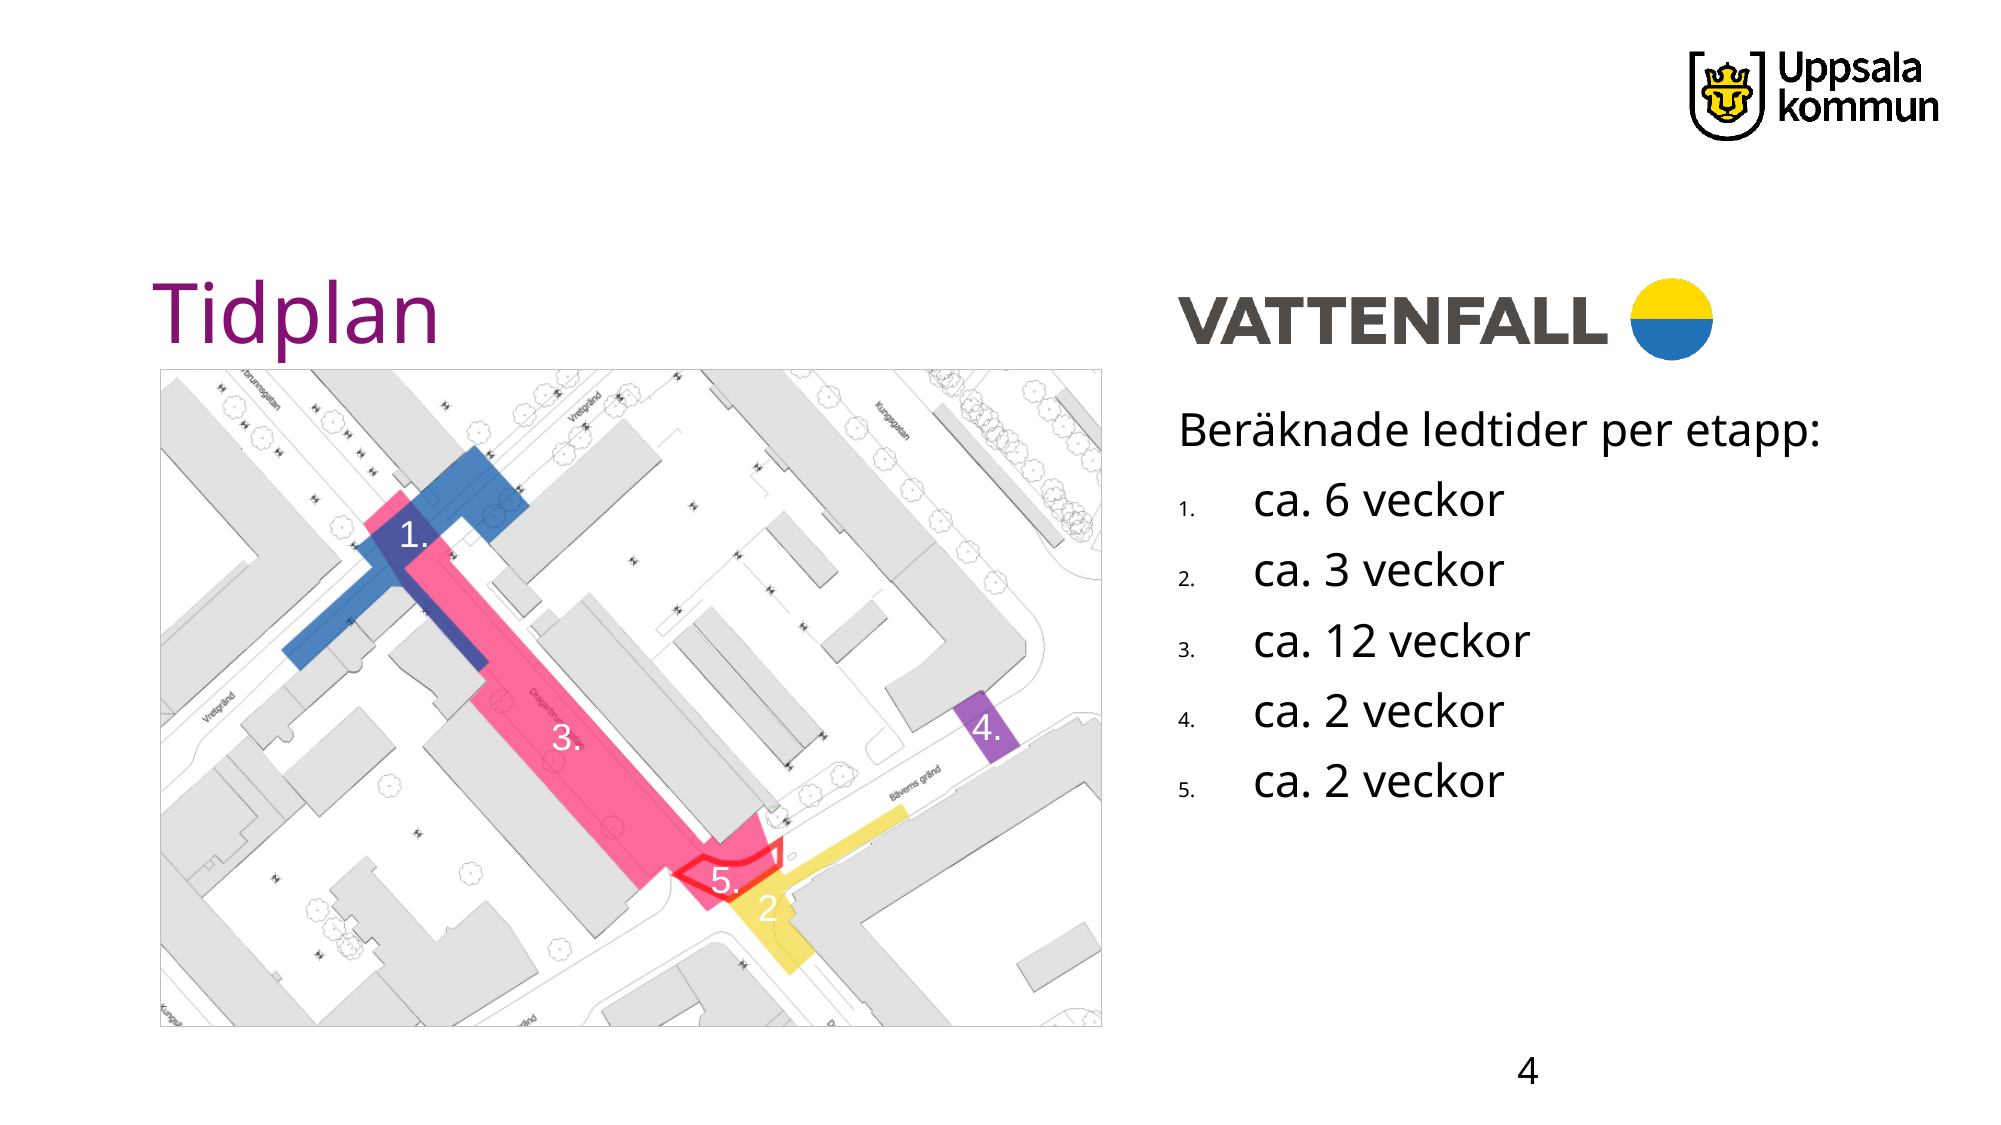

# Tidplan
1.
4.
3.
5.
2.
Beräknade ledtider per etapp:
ca. 6 veckor
ca. 3 veckor
ca. 12 veckor
ca. 2 veckor
ca. 2 veckor